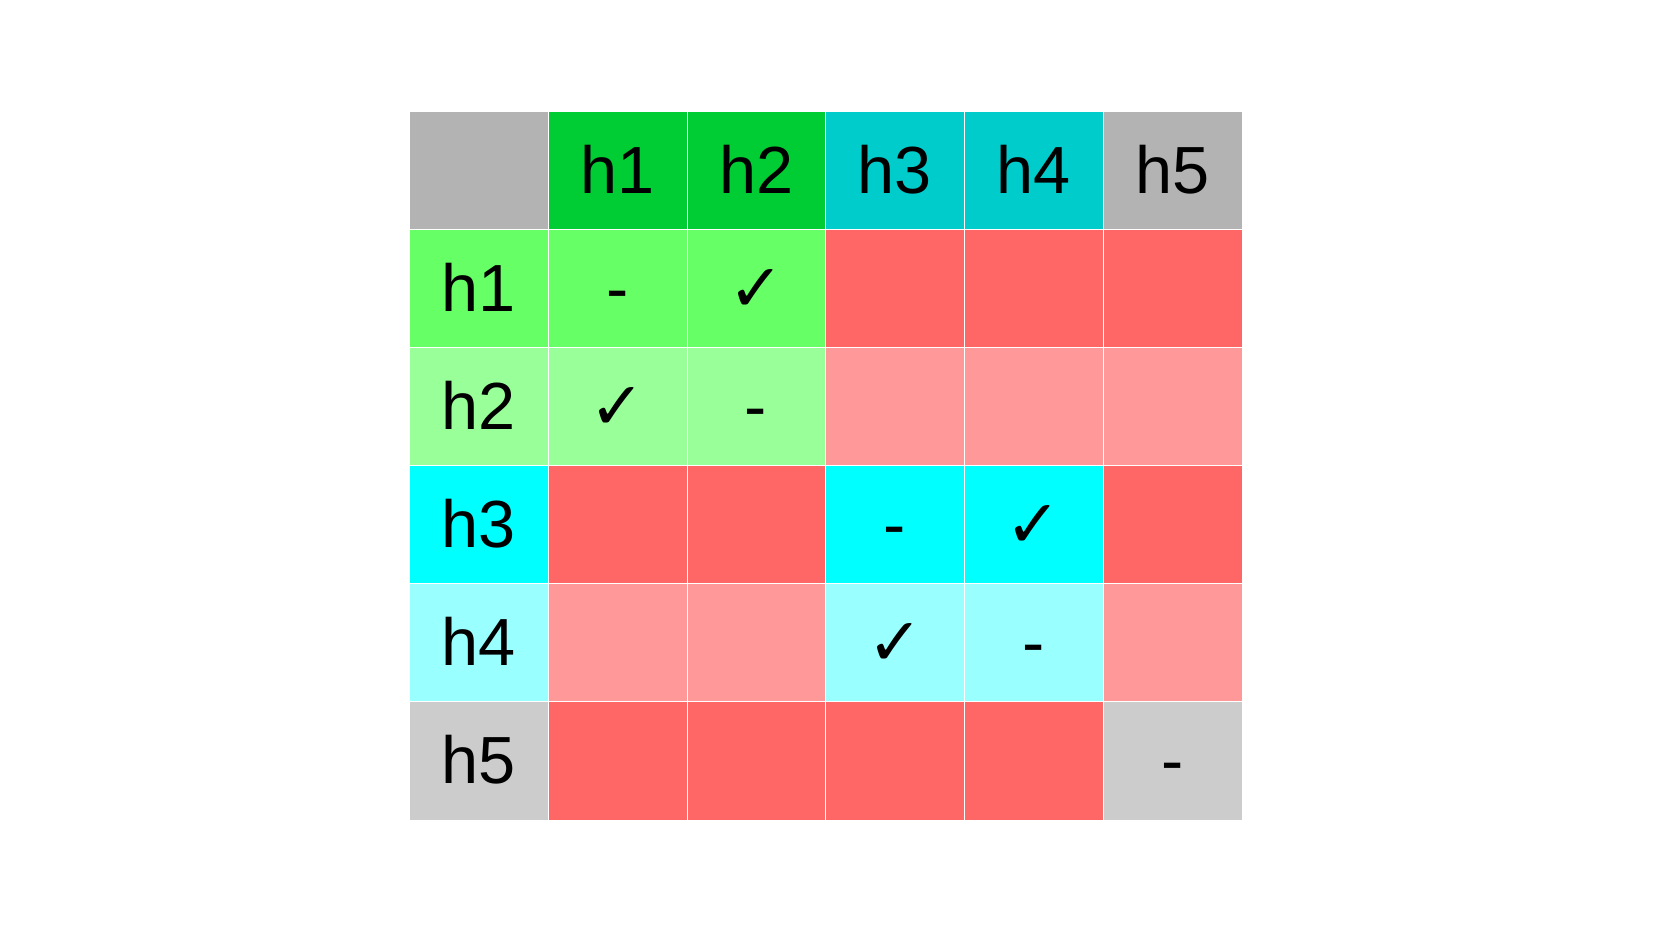

| | h1 | h2 | h3 | h4 | h5 |
| --- | --- | --- | --- | --- | --- |
| h1 | - | ✓ | | | |
| h2 | ✓ | - | | | |
| h3 | | | - | ✓ | |
| h4 | | | ✓ | - | |
| h5 | | | | | - |